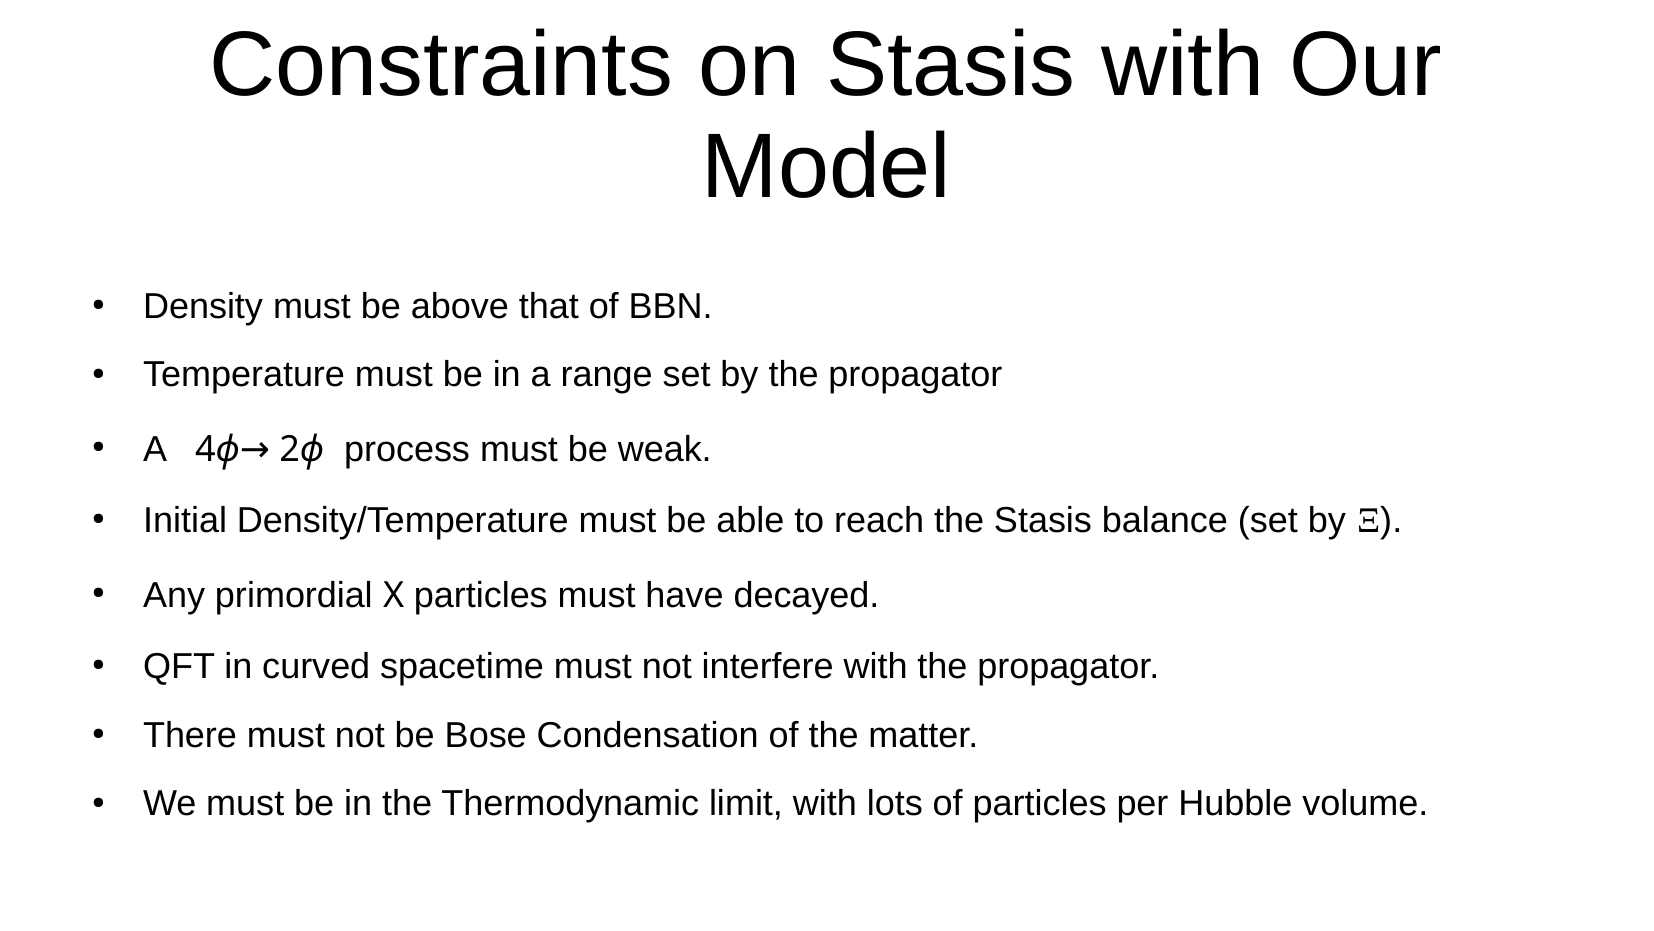

# Constraints on Stasis with Our Model
Density must be above that of BBN.
Temperature must be in a range set by the propagator
A 4ϕ→ 2ϕ process must be weak.
Initial Density/Temperature must be able to reach the Stasis balance (set by Ξ).
Any primordial X particles must have decayed.
QFT in curved spacetime must not interfere with the propagator.
There must not be Bose Condensation of the matter.
We must be in the Thermodynamic limit, with lots of particles per Hubble volume.